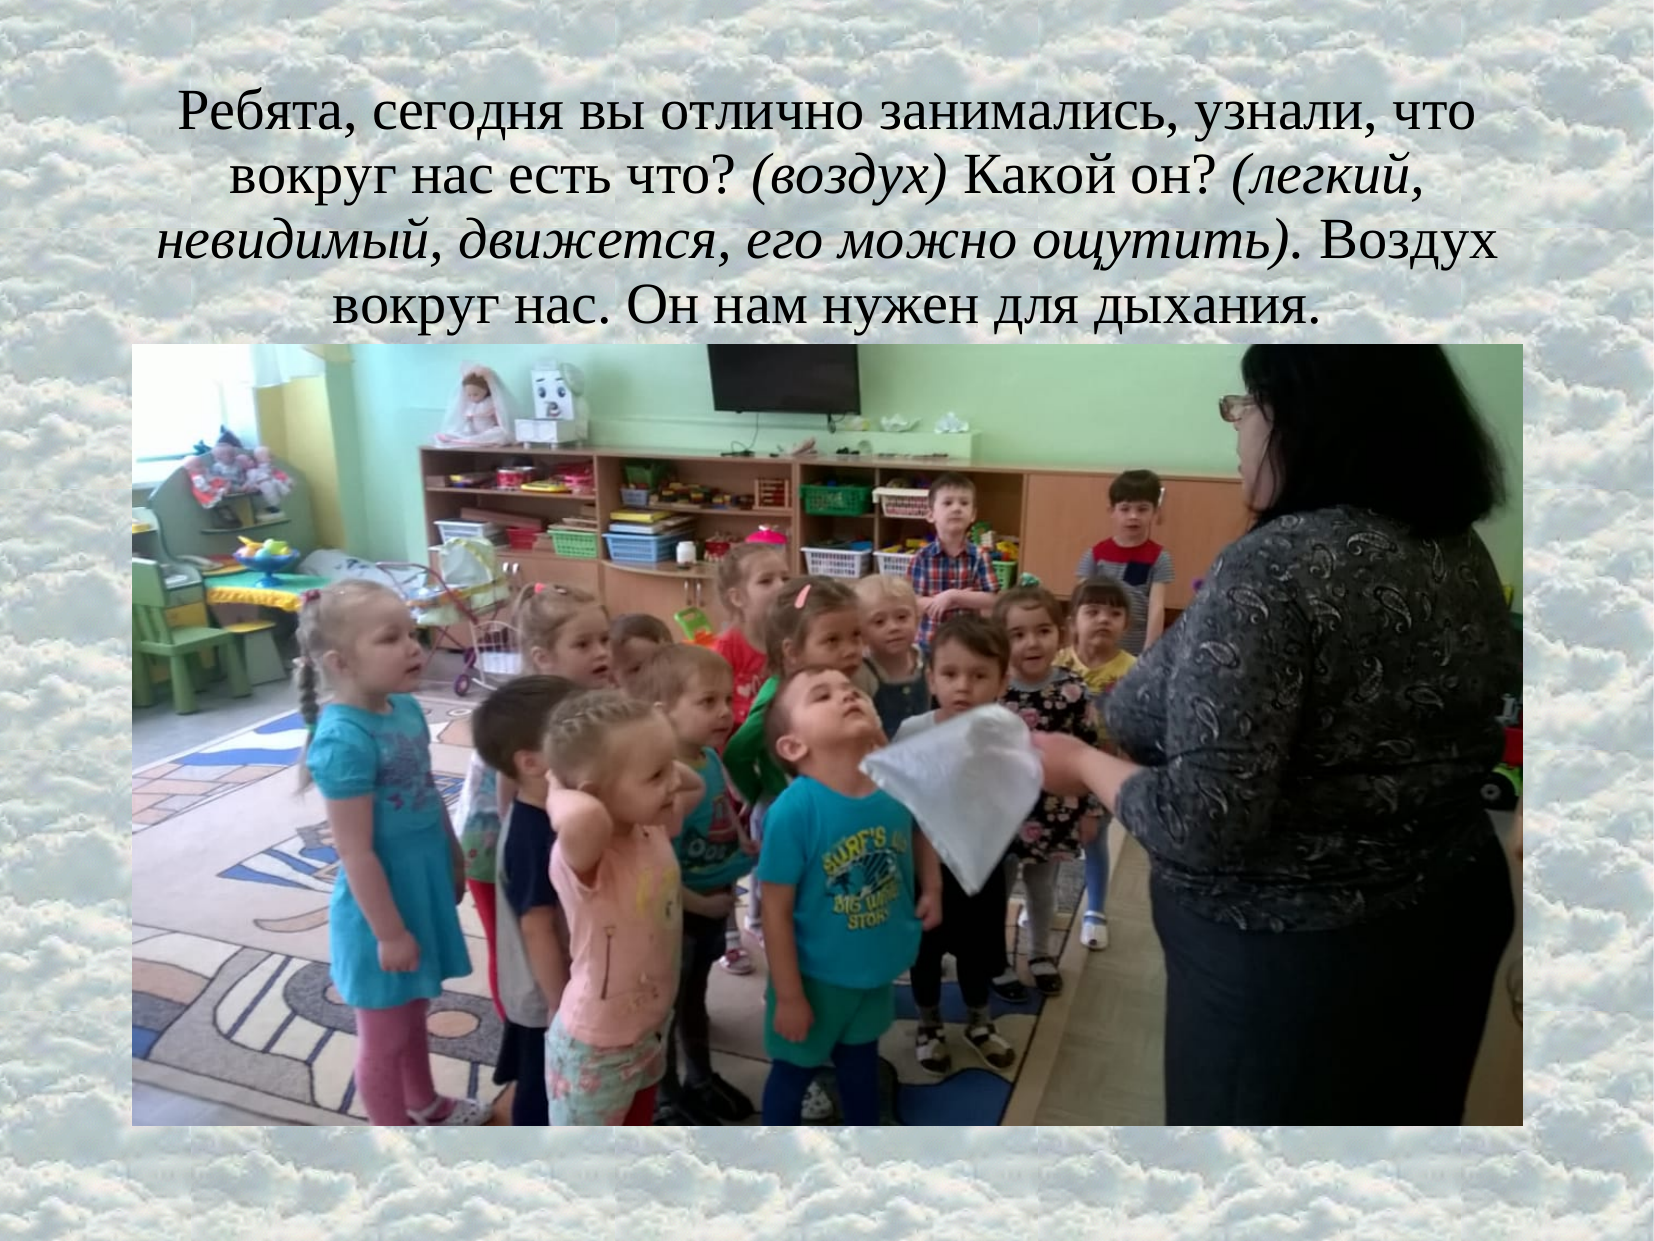

# Ребята, сегодня вы отлично занимались, узнали, что вокруг нас есть что? (воздух) Какой он? (легкий, невидимый, движется, его можно ощутить). Воздух вокруг нас. Он нам нужен для дыхания.